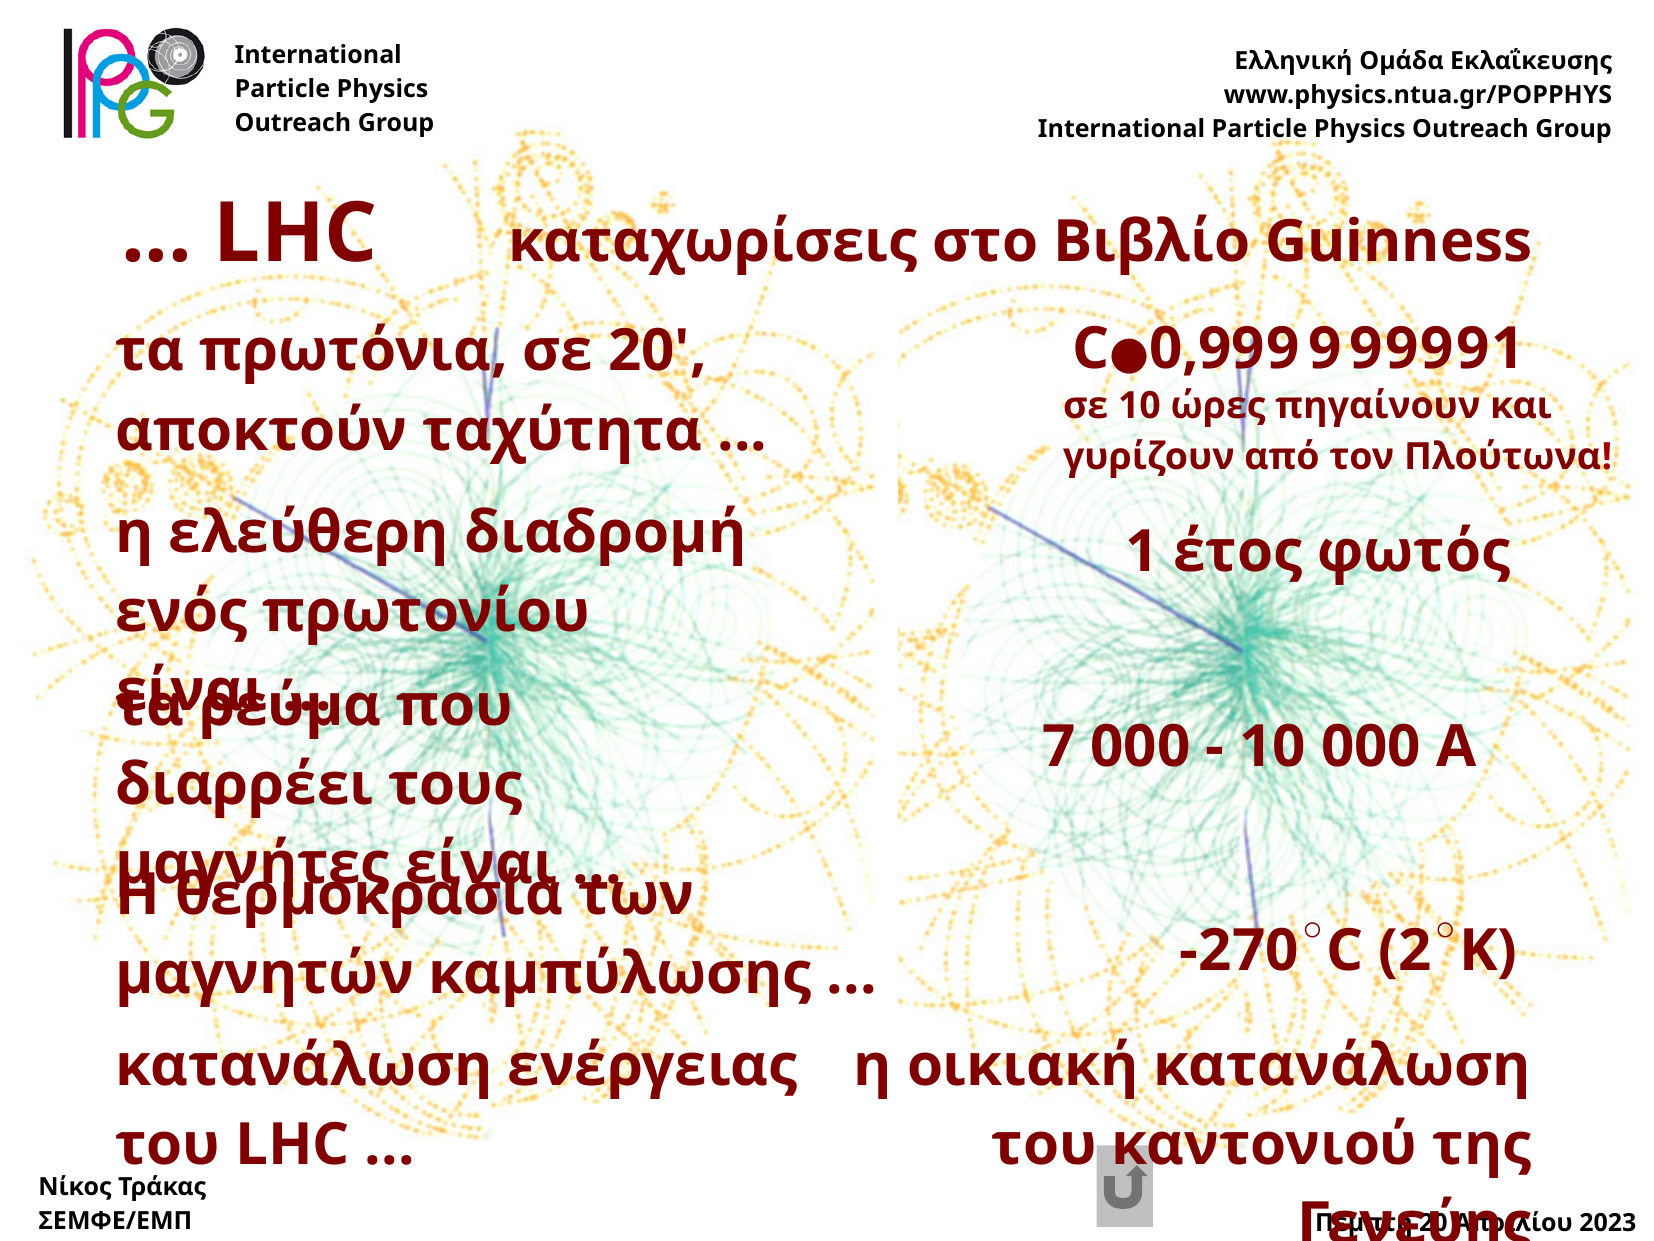

... LHC καταχωρίσεις στο Βιβλίο Guinness
C●0,9
9
9
9
9
9
9
9
1
τα πρωτόνια, σε 20', αποκτούν ταχύτητα ...
σε 10 ώρες πηγαίνουν και
γυρίζουν από τον Πλούτωνα!
η ελεύθερη διαδρομή ενός πρωτονίου είναι ...
1 έτος φωτός
τα ρεύμα που διαρρέει τους μαγνήτες είναι ...
7 000 - 10 000 Α
Η θερμοκρασία των μαγνητών καμπύλωσης ...
-270◦C (2◦K)
κατανάλωση ενέργειας
του LHC ...
η οικιακή κατανάλωση
του καντονιού της Γενεύης